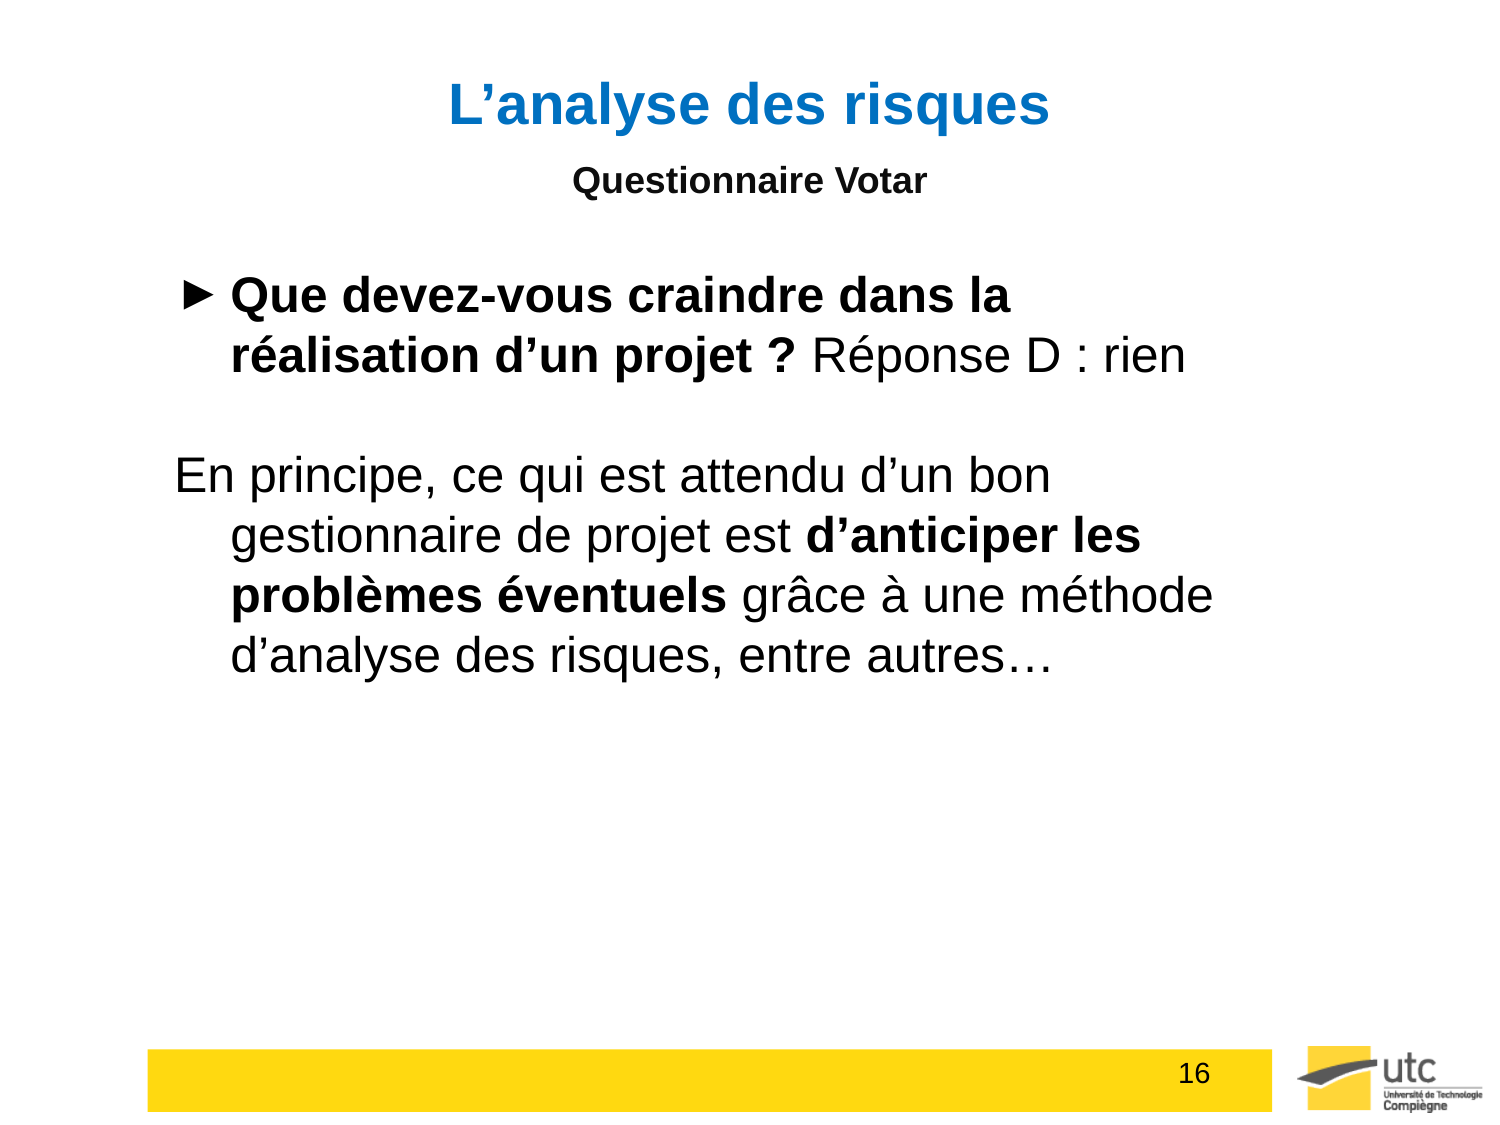

L’analyse des risques
Questionnaire Votar
Que devez-vous craindre dans la réalisation d’un projet ? Réponse D : rien
En principe, ce qui est attendu d’un bon gestionnaire de projet est d’anticiper les problèmes éventuels grâce à une méthode d’analyse des risques, entre autres…